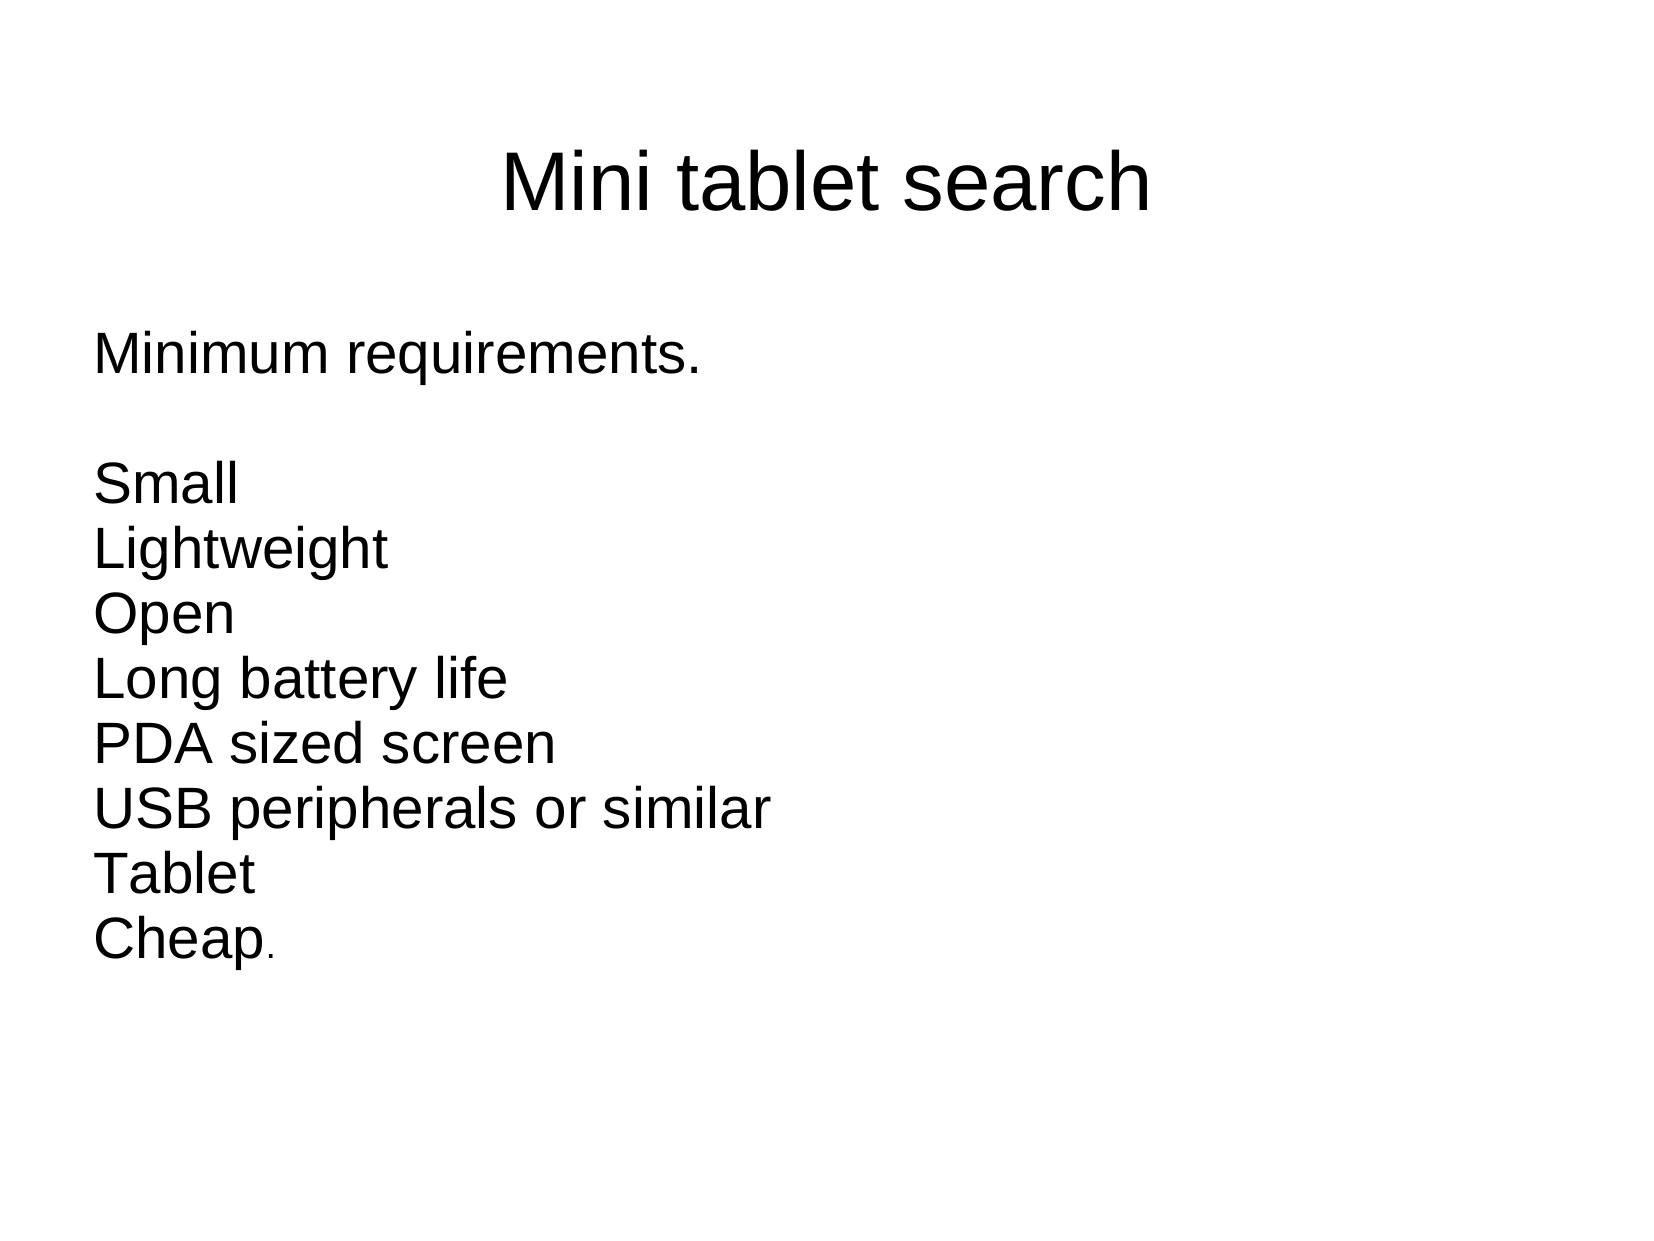

Mini tablet search
Minimum requirements.
Small
Lightweight
Open
Long battery life
PDA sized screen
USB peripherals or similar
Tablet
Cheap.